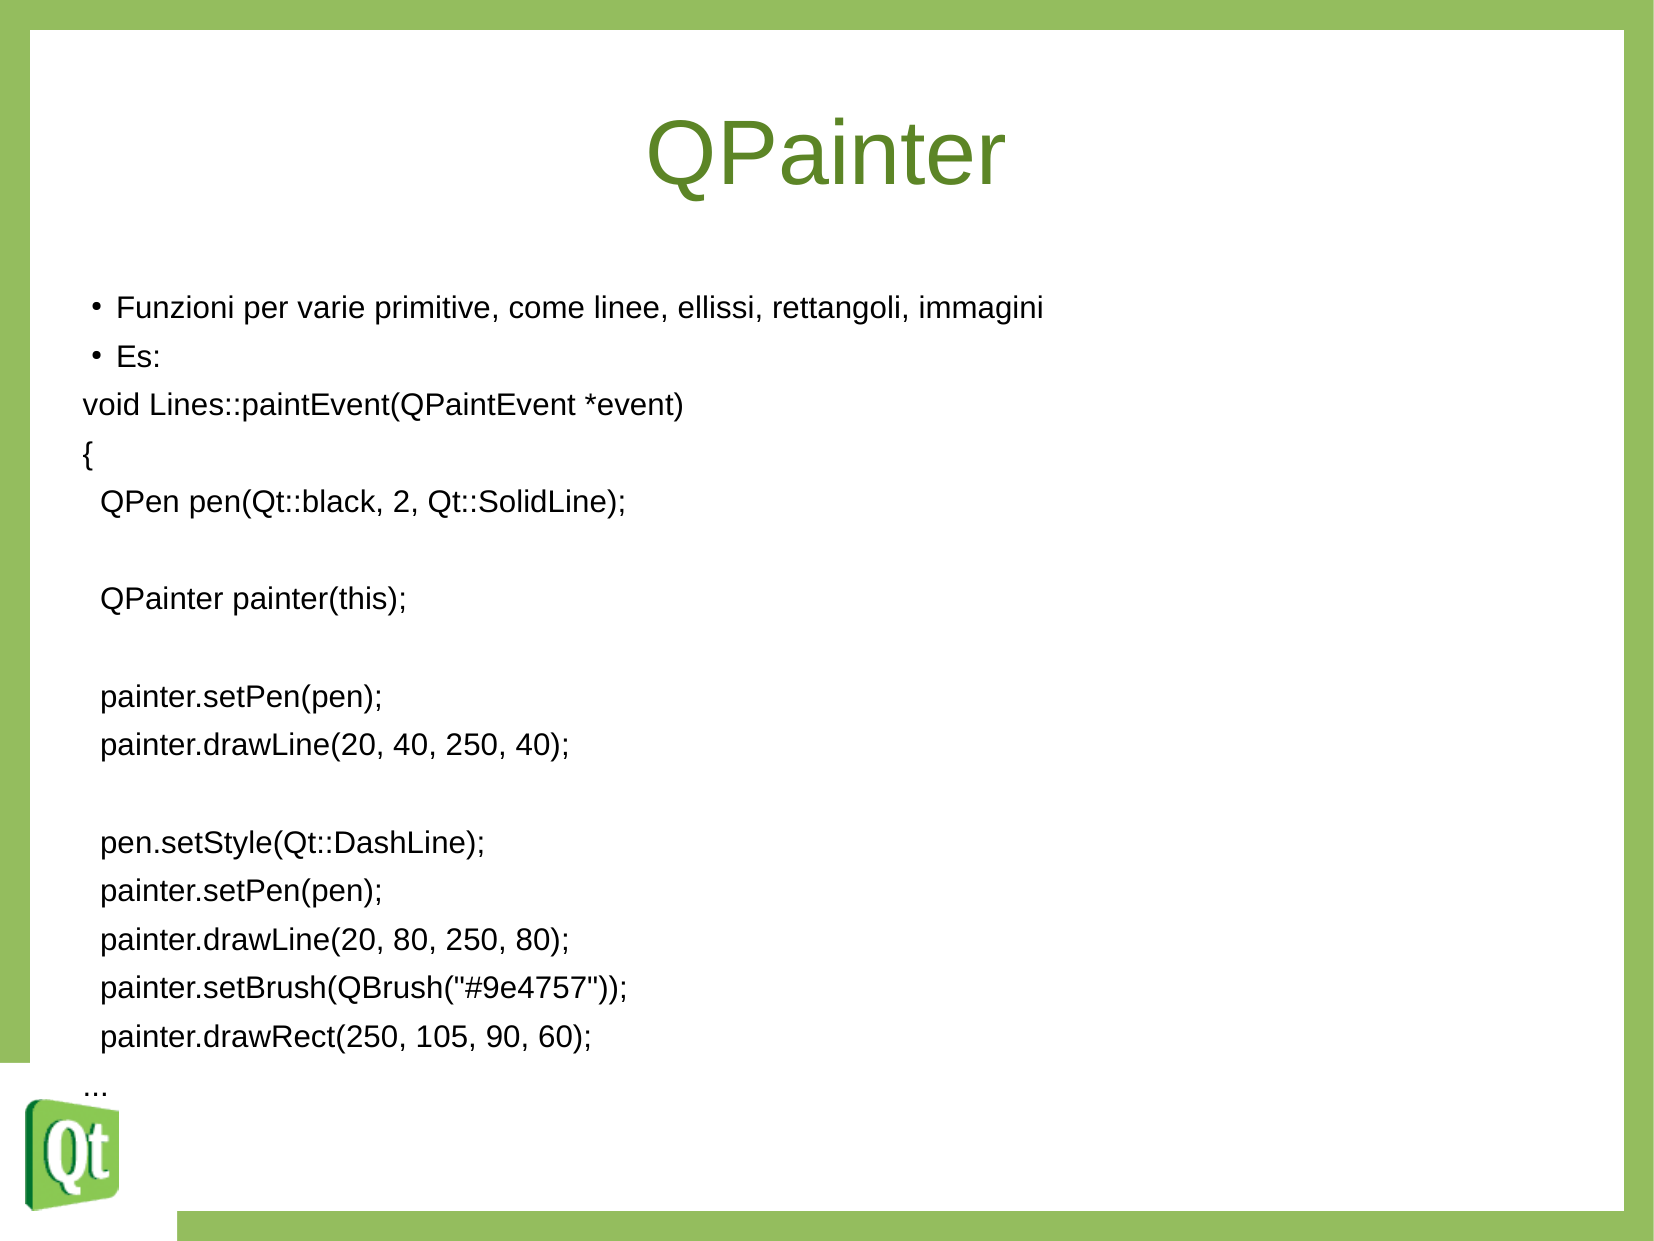

# QPainter
Funzioni per varie primitive, come linee, ellissi, rettangoli, immagini
Es:
void Lines::paintEvent(QPaintEvent *event)
{
 QPen pen(Qt::black, 2, Qt::SolidLine);
 QPainter painter(this);
 painter.setPen(pen);
 painter.drawLine(20, 40, 250, 40);
 pen.setStyle(Qt::DashLine);
 painter.setPen(pen);
 painter.drawLine(20, 80, 250, 80);
 painter.setBrush(QBrush("#9e4757"));
 painter.drawRect(250, 105, 90, 60);
...